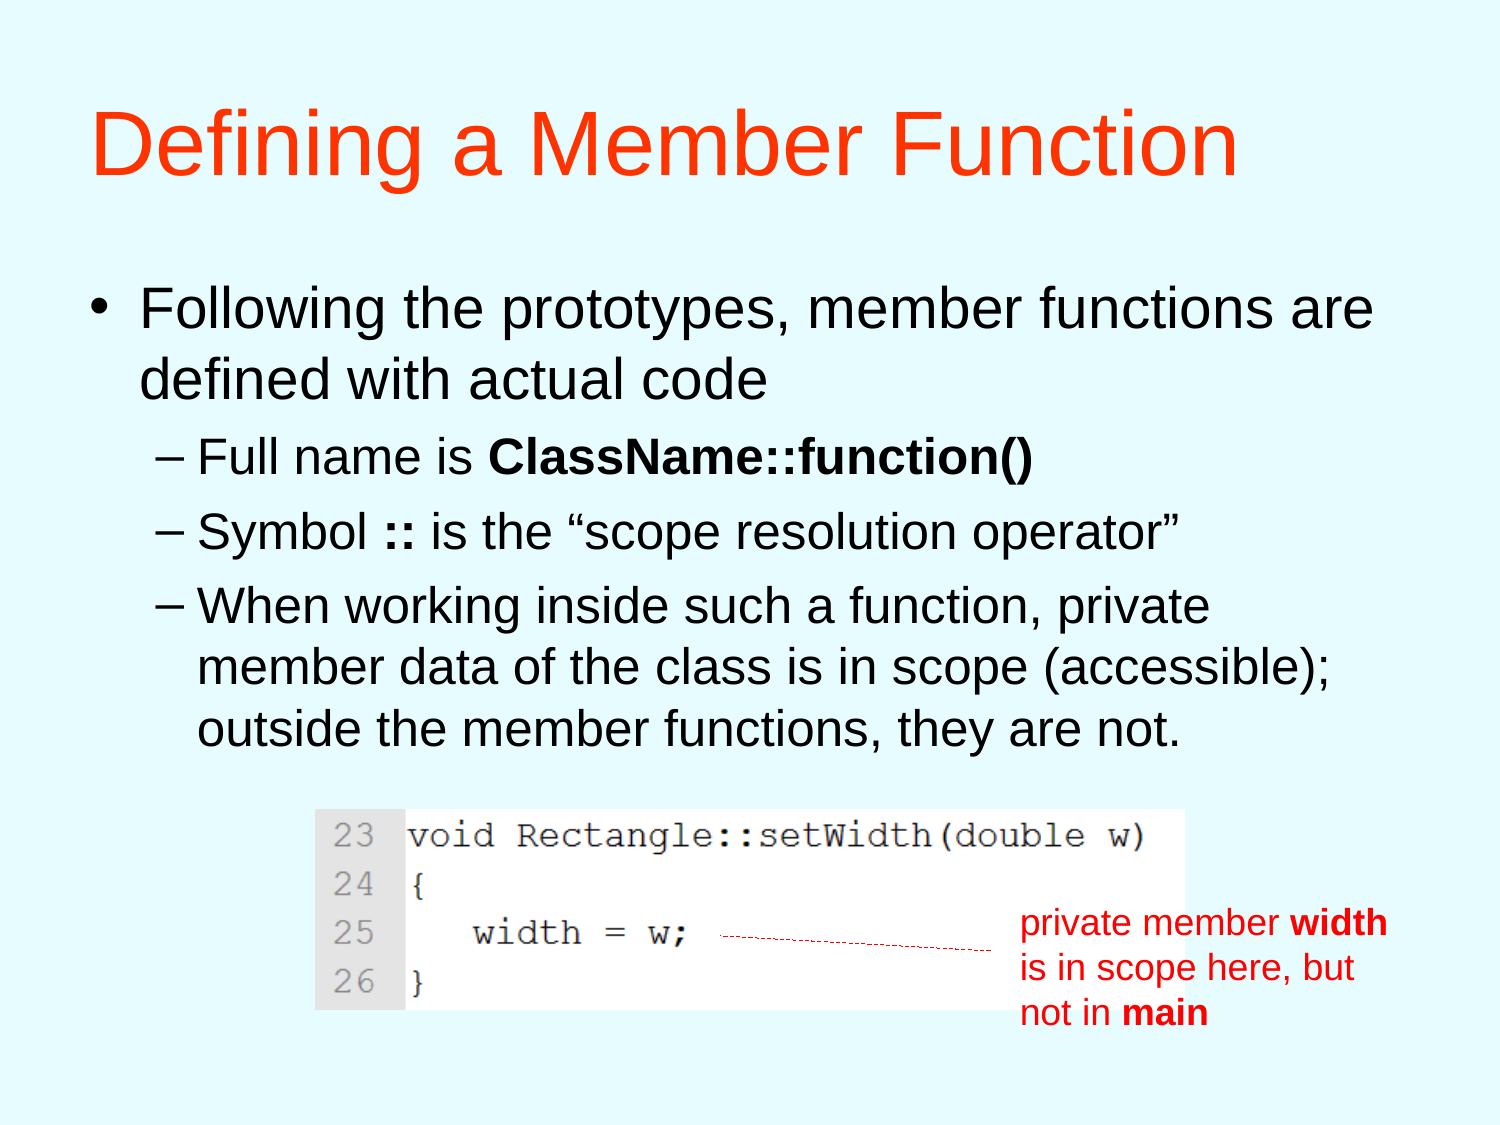

# Defining a Member Function
Following the prototypes, member functions are defined with actual code
Full name is ClassName::function()
Symbol :: is the “scope resolution operator”
When working inside such a function, private member data of the class is in scope (accessible); outside the member functions, they are not.
private member width is in scope here, but not in main